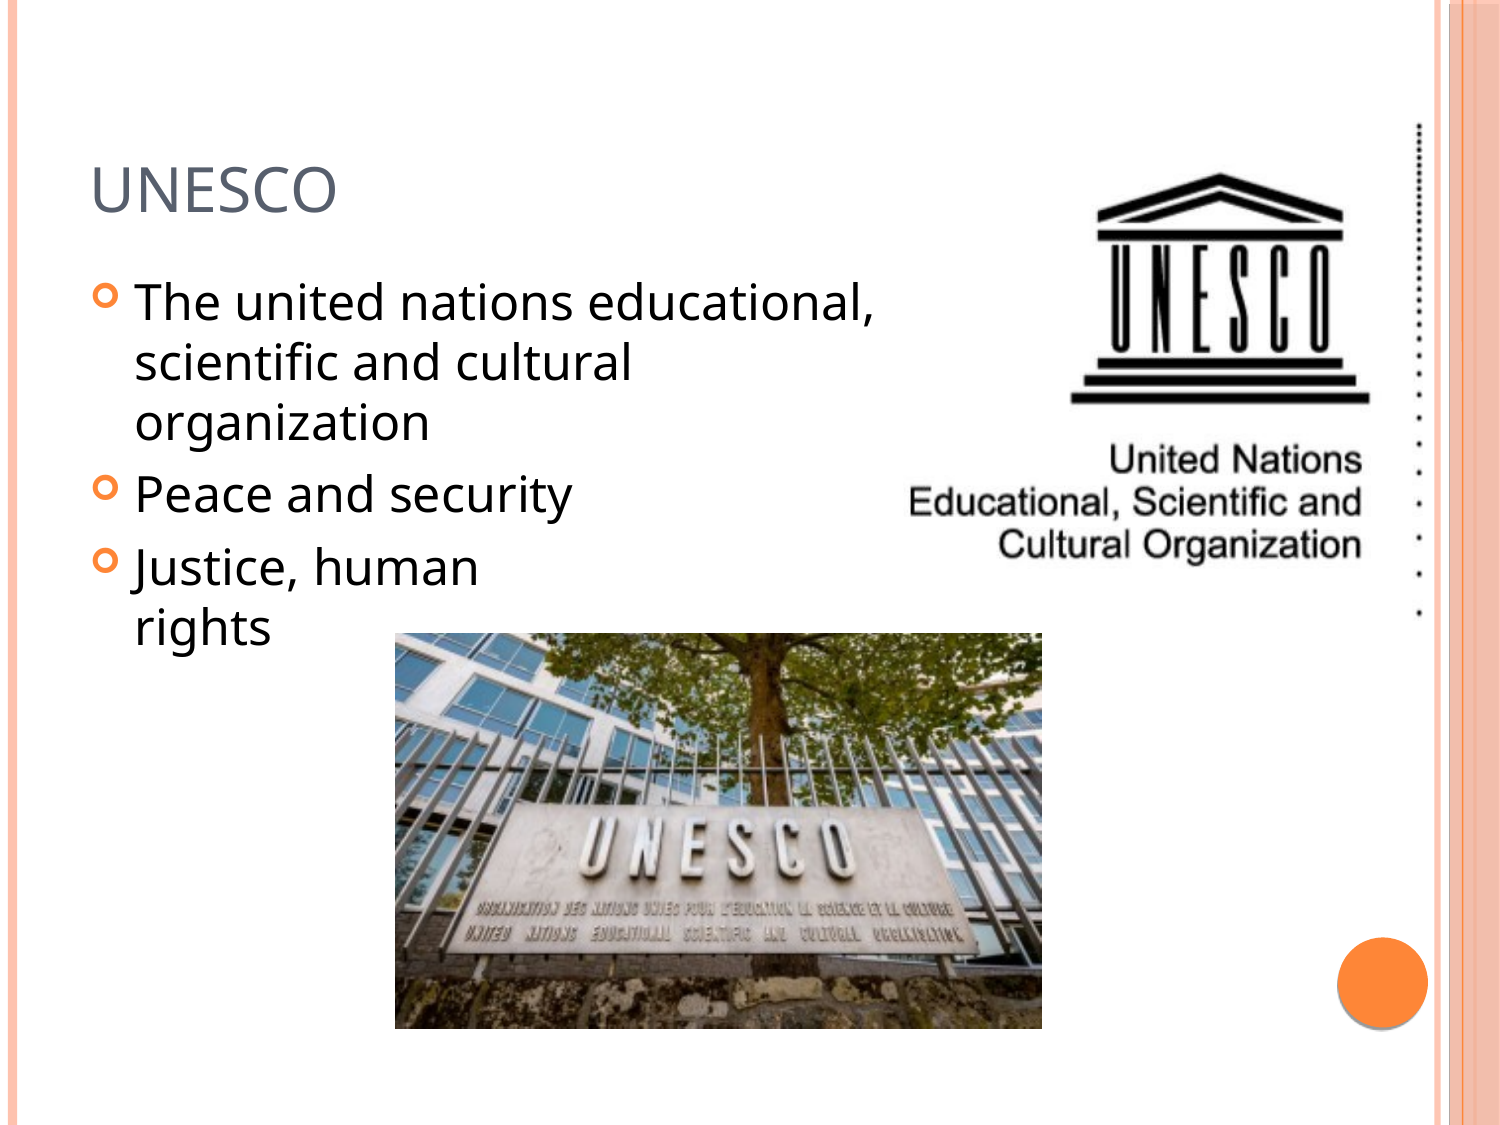

# unesco
The united nations educational,
scientific and cultural
organization
Peace and security
Justice, human
rights